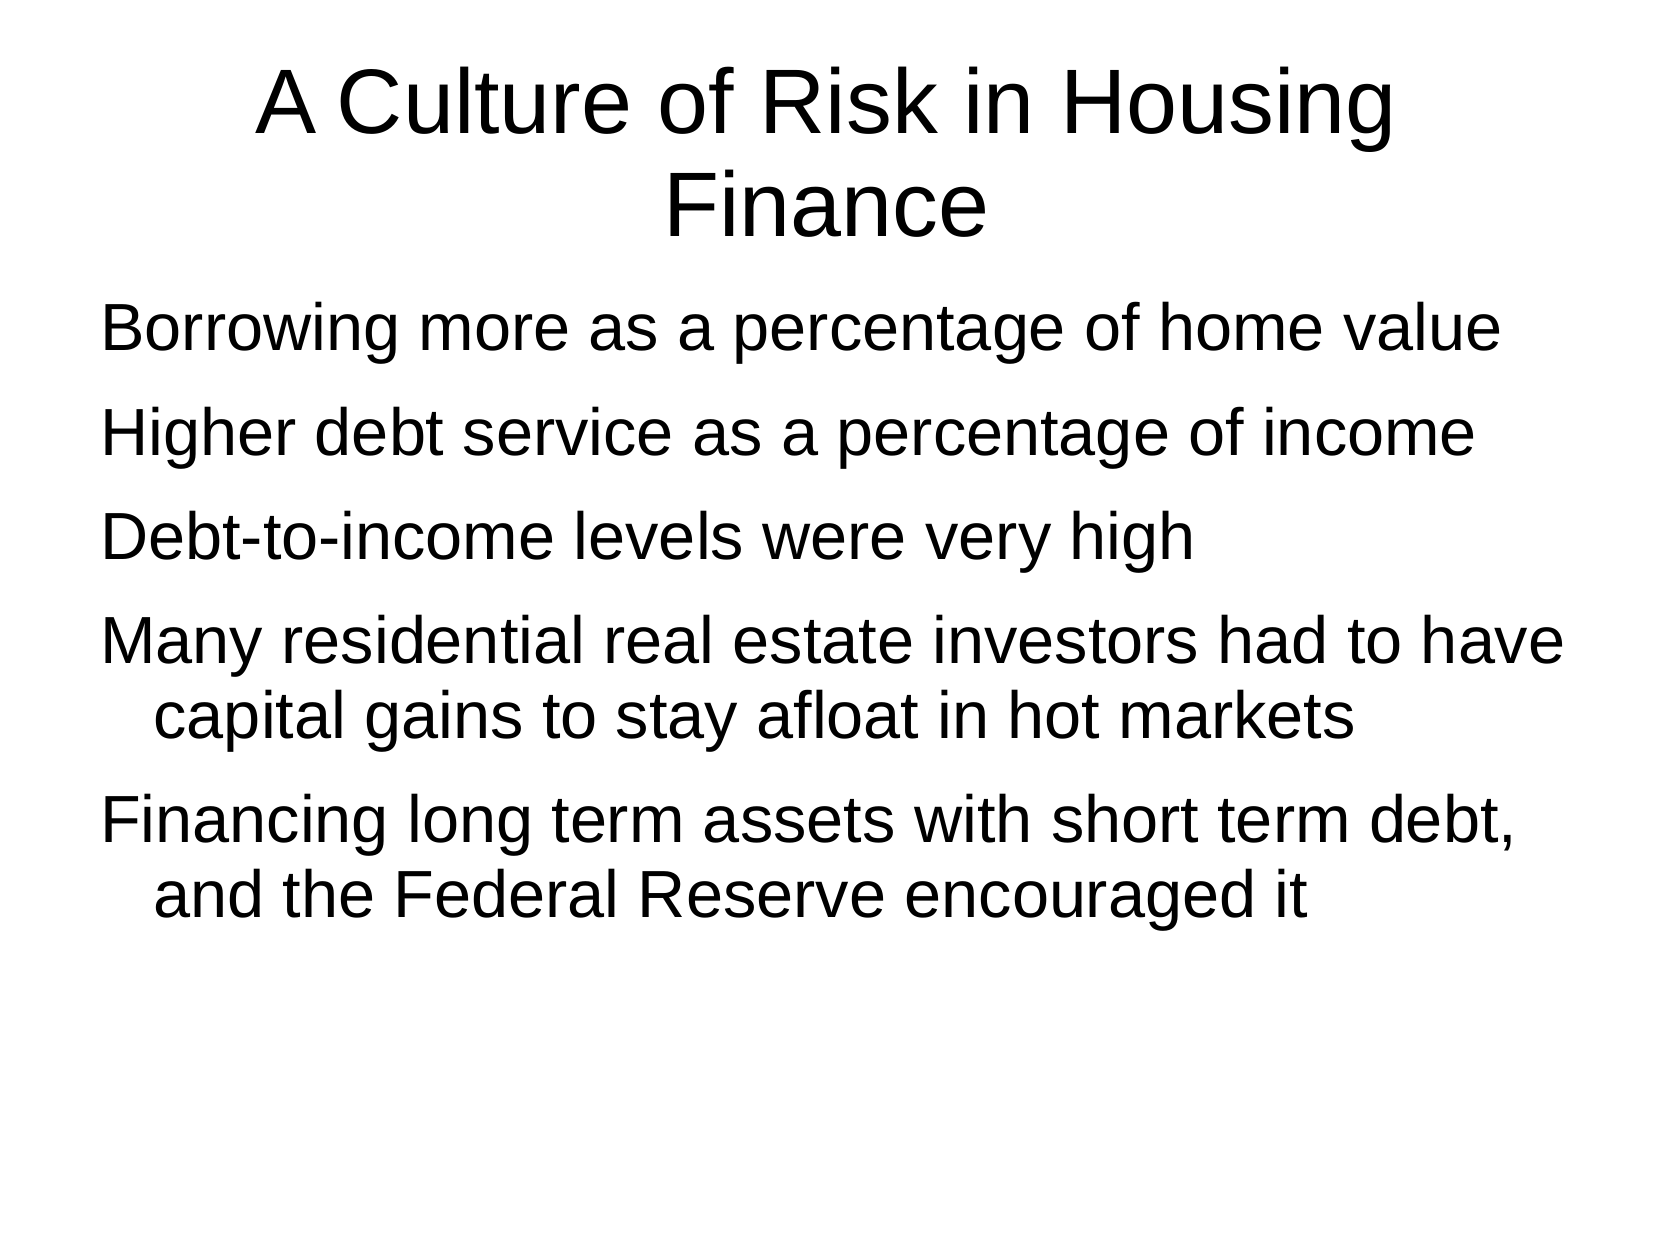

# A Culture of Risk in Housing Finance
Borrowing more as a percentage of home value
Higher debt service as a percentage of income
Debt-to-income levels were very high
Many residential real estate investors had to have capital gains to stay afloat in hot markets
Financing long term assets with short term debt, and the Federal Reserve encouraged it